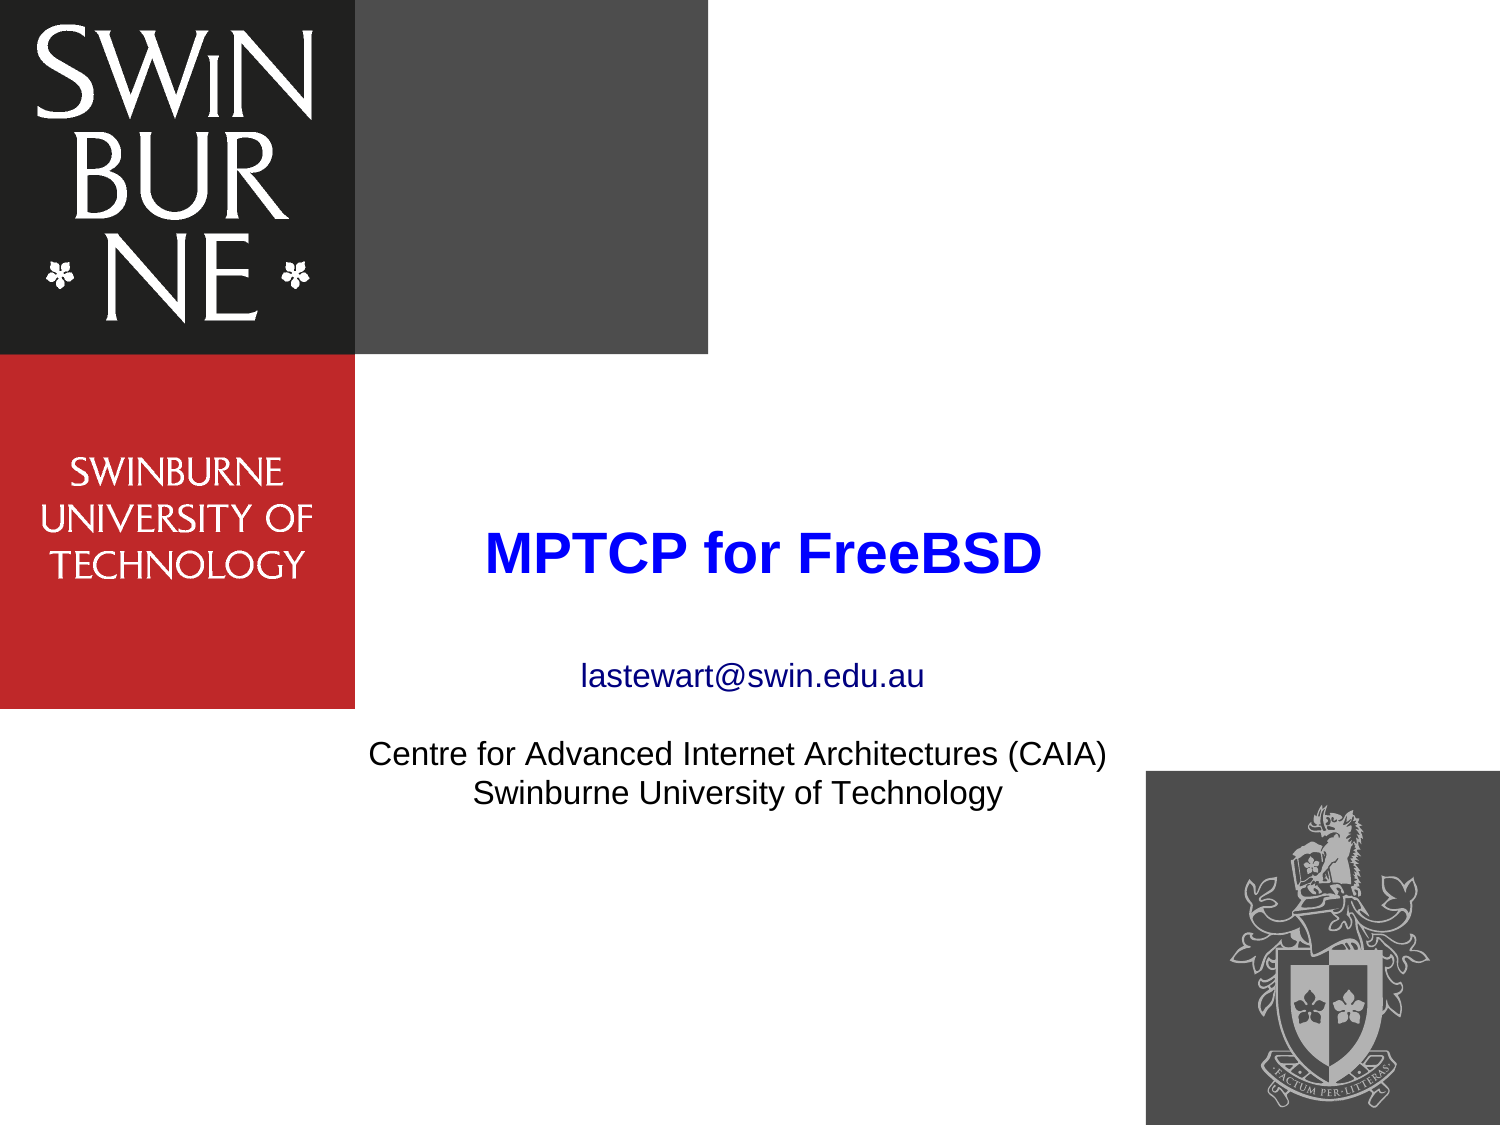

# MPTCP for FreeBSD
lastewart@swin.edu.au
Centre for Advanced Internet Architectures (CAIA)
Swinburne University of Technology